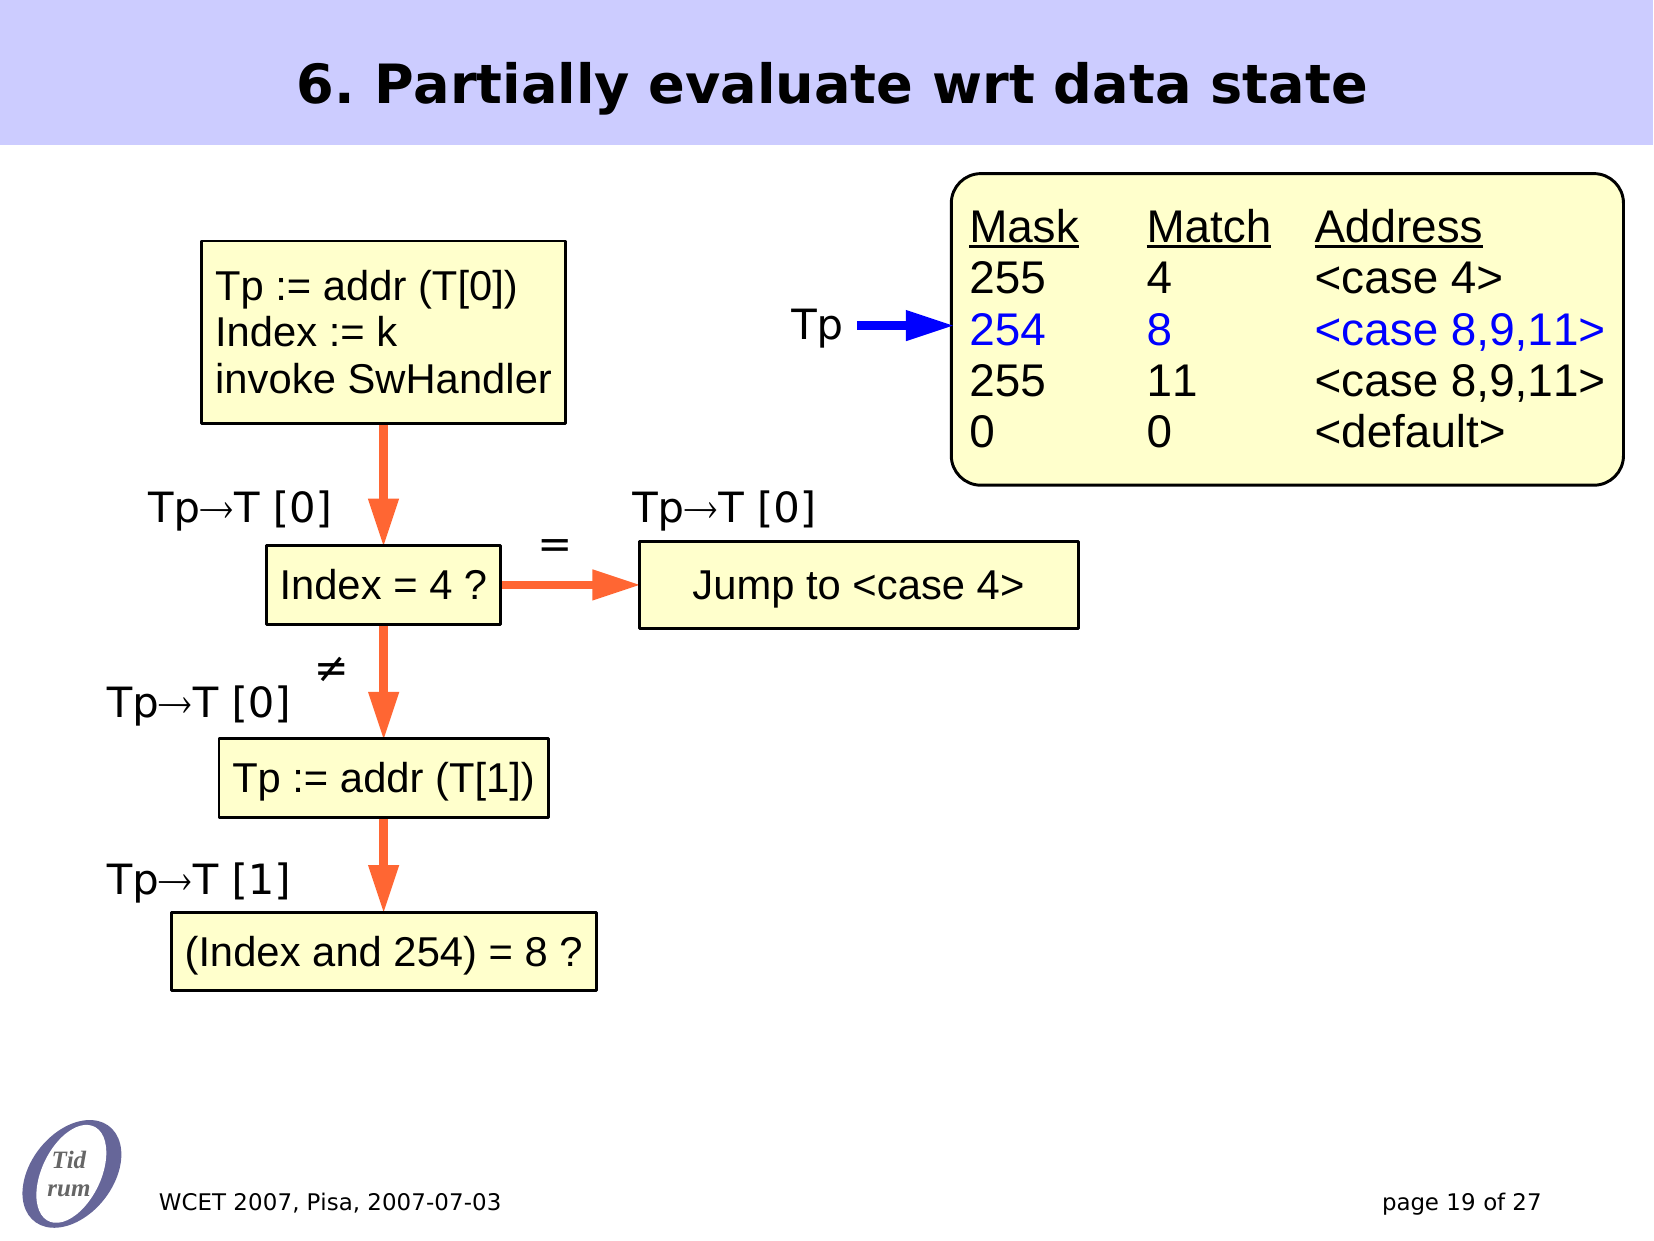

# 6. Partially evaluate wrt data state
Mask	Match	Address
255	4	<case 4>
254	8	<case 8,9,11>
255	11	<case 8,9,11>
0	0	<default>
Tp := addr (T[0])
Index := k
invoke SwHandler
Tp
TpT [0]
TpT [0]
=
Jump to <case 4>
Index = 4 ?
≠
TpT [0]
Tp := addr (T[1])
TpT [1]
(Index and 254) = 8 ?